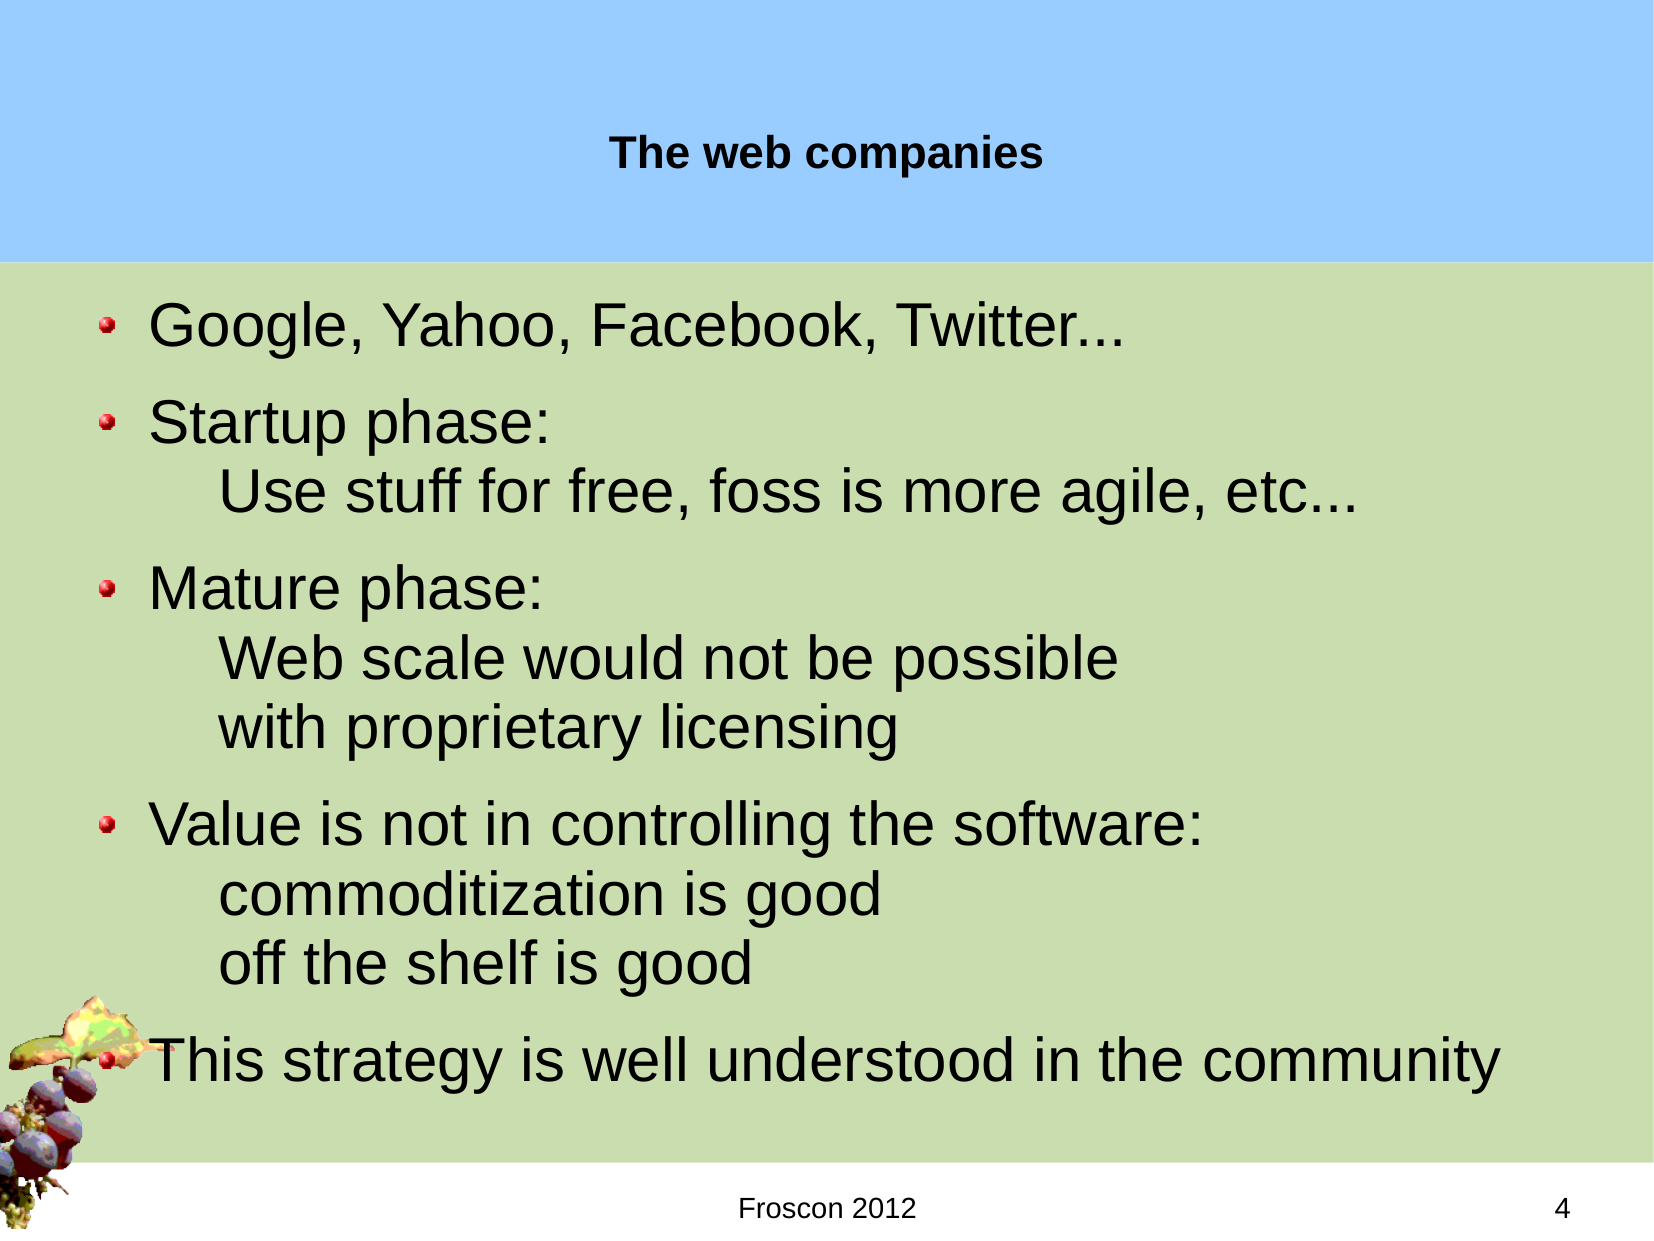

# The web companies
Google, Yahoo, Facebook, Twitter...
Startup phase:
	Use stuff for free, foss is more agile, etc...
Mature phase:
	Web scale would not be possible
	with proprietary licensing
Value is not in controlling the software:
	commoditization is good
	off the shelf is good
This strategy is well understood in the community
Froscon 2012
4